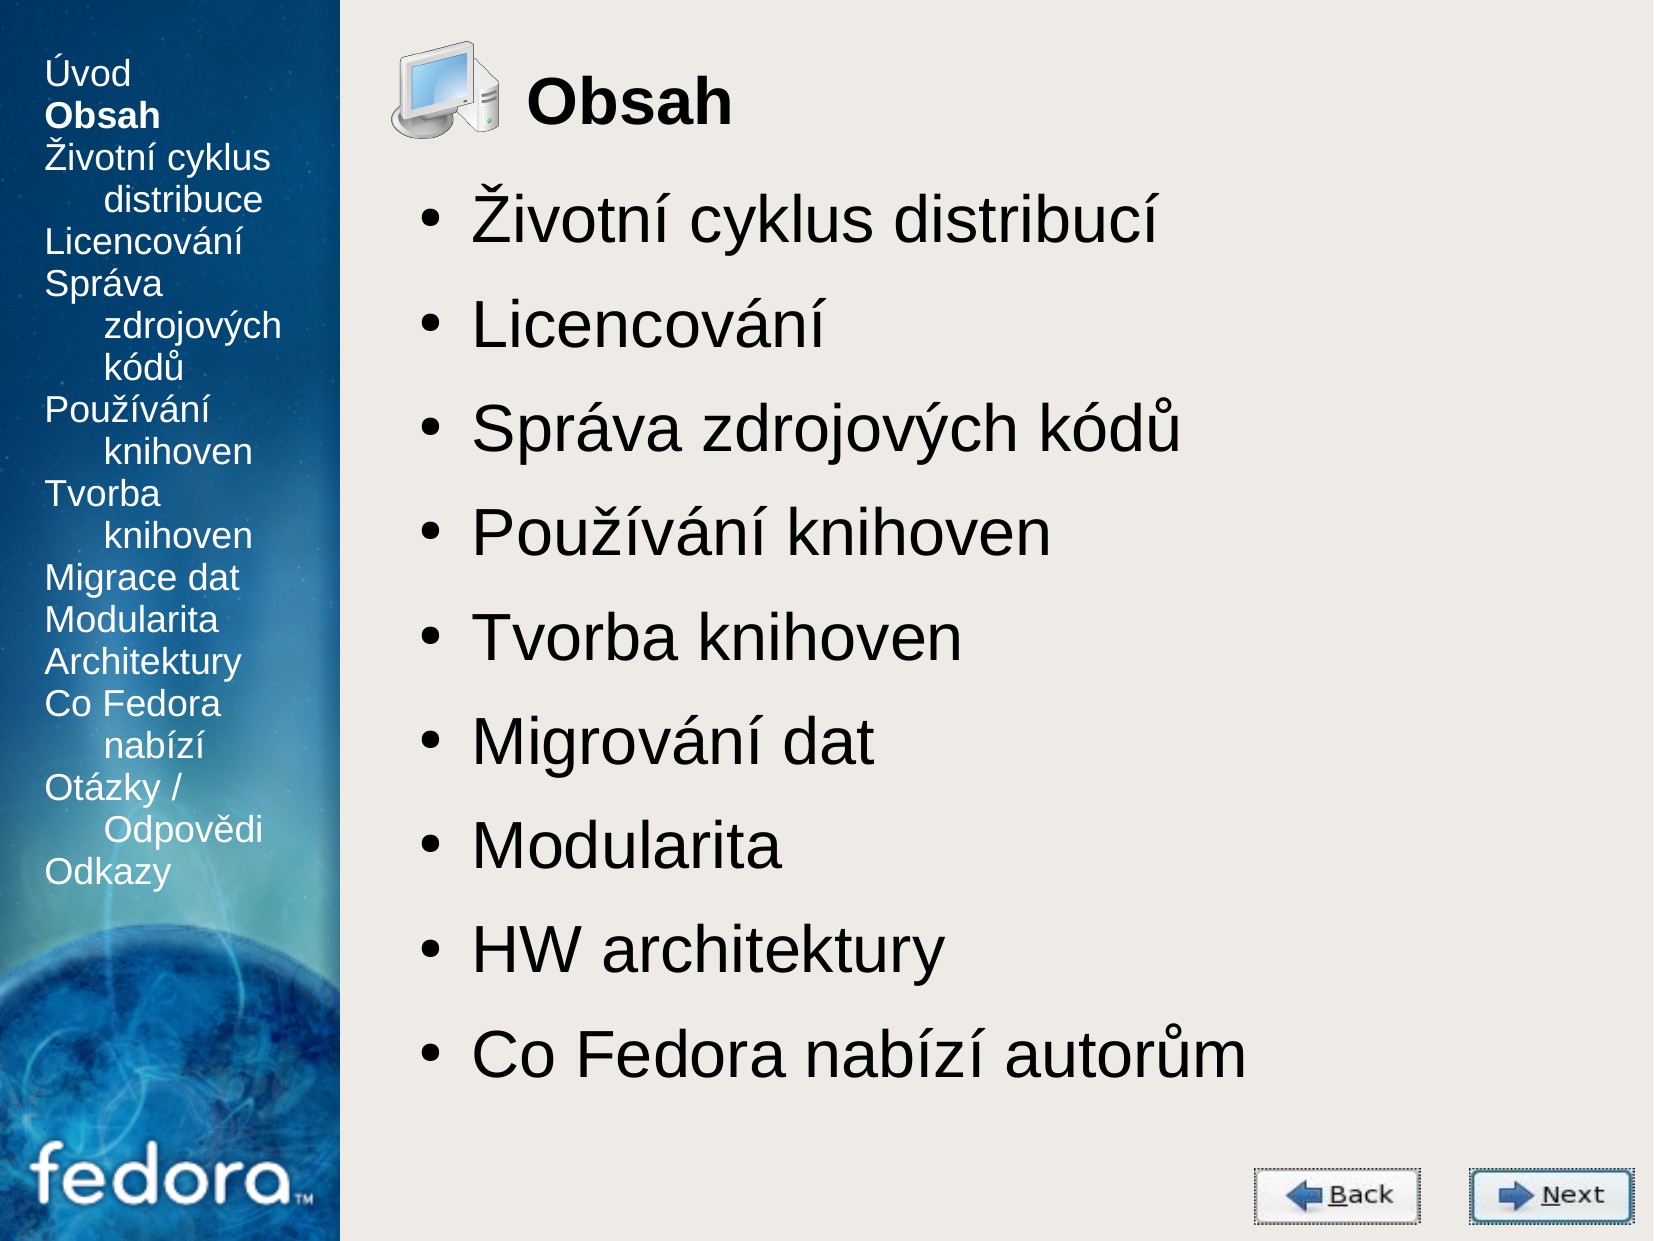

Úvod
Obsah
Životní cyklus distribuce
Licencování
Správa zdrojových kódů
Používání knihoven
Tvorba knihoven
Migrace dat
Modularita
Architektury
Co Fedora nabízí
Otázky / Odpovědi
Odkazy
# Agenda
Obsah
Životní cyklus distribucí
Licencování
Správa zdrojových kódů
Používání knihoven
Tvorba knihoven
Migrování dat
Modularita
HW architektury
Co Fedora nabízí autorům